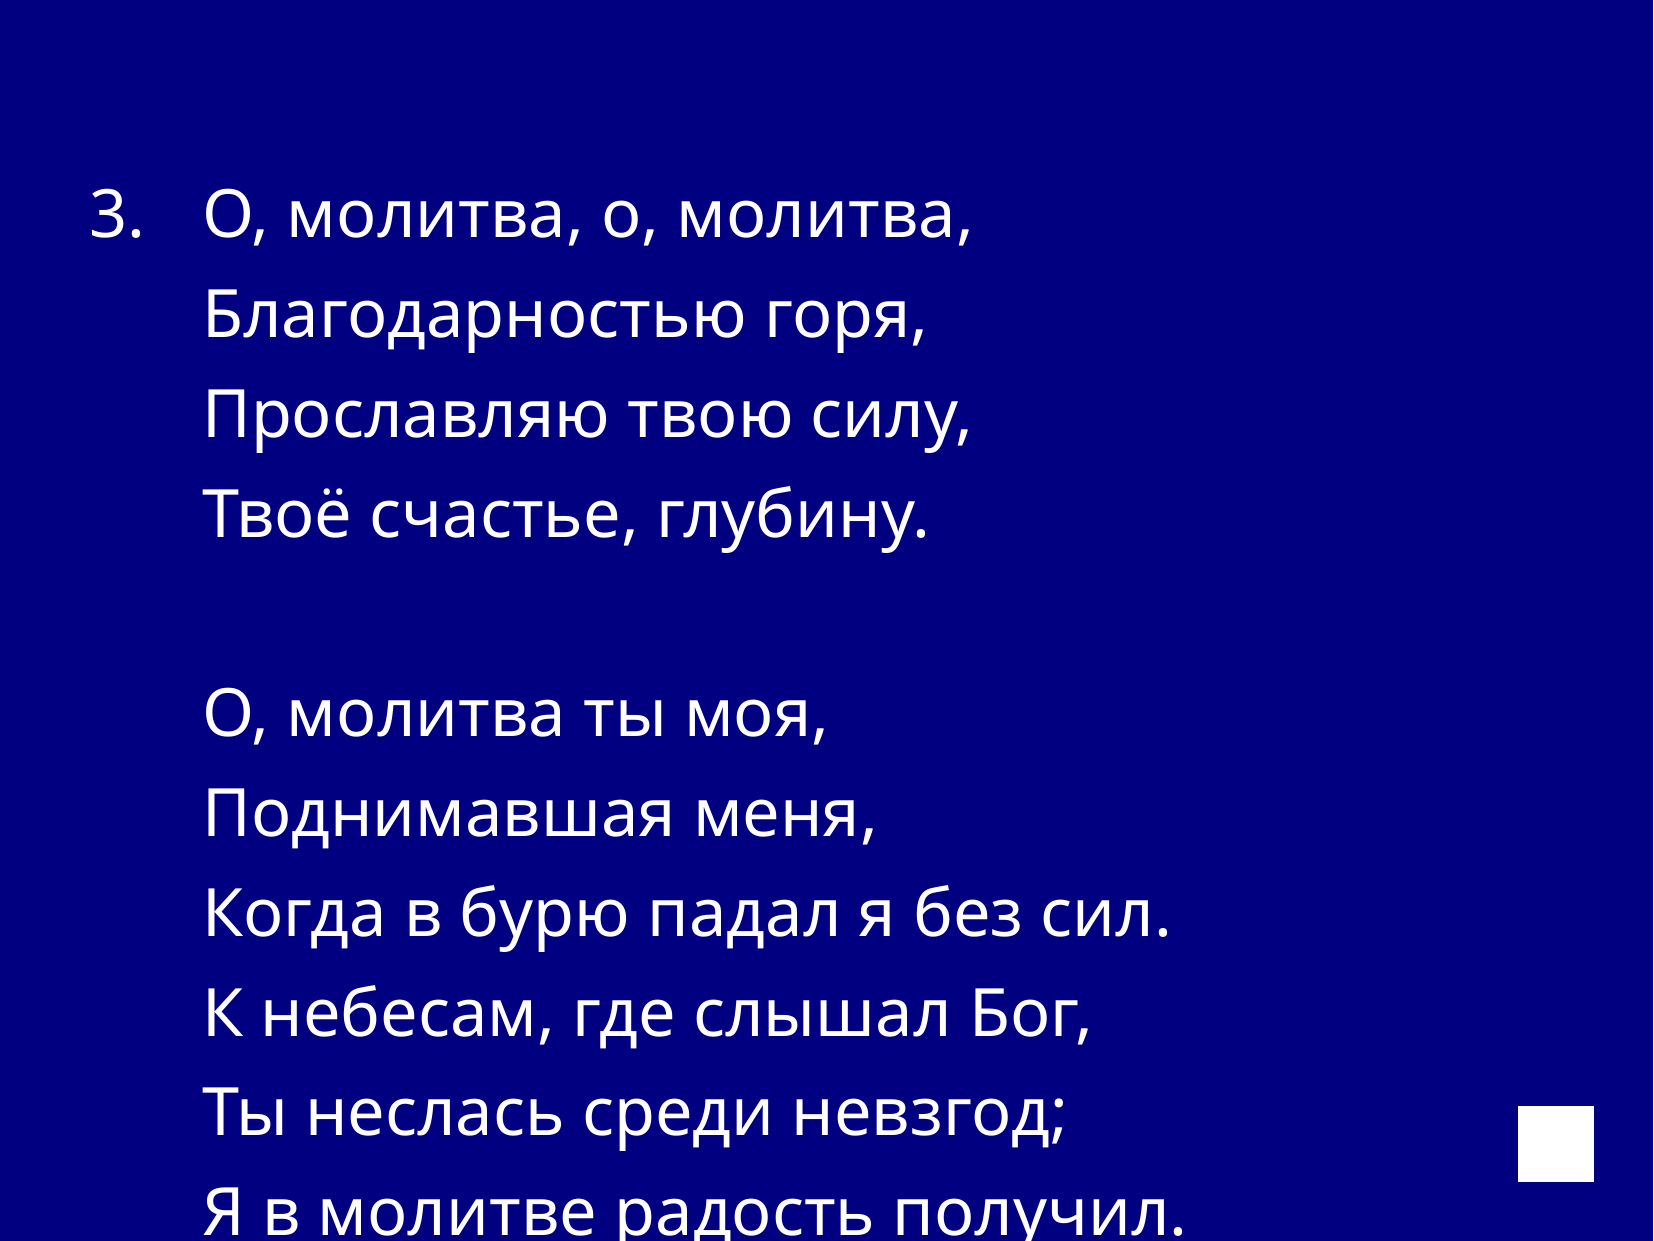

3.	О, молитва, о, молитва,
	Благодарностью горя,
	Прославляю твою силу,
	Твоё счастье, глубину.
	О, молитва ты моя,
	Поднимавшая меня,
	Когда в бурю падал я без сил.
	К небесам, где слышал Бог,
	Ты неслась среди невзгод;
	Я в молитве радость получил.